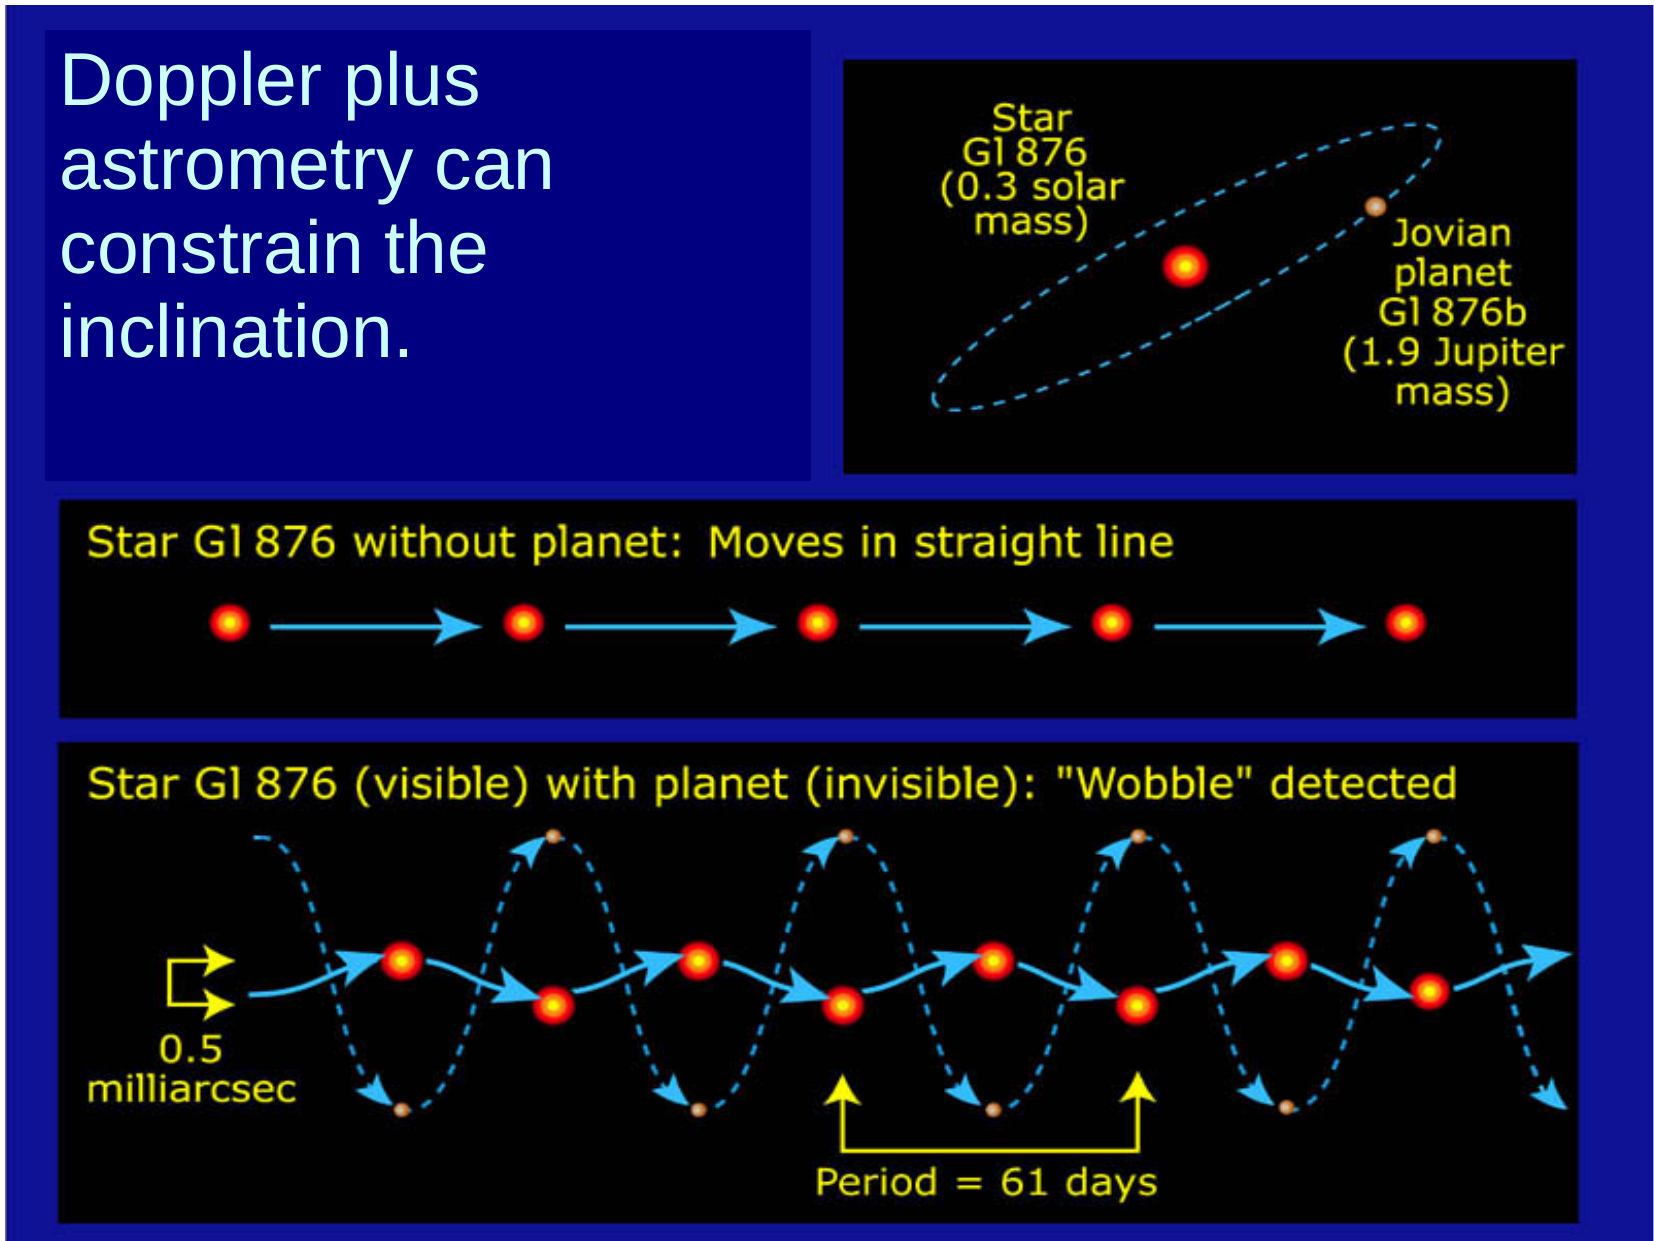

Doppler plus astrometry can constrain the inclination.